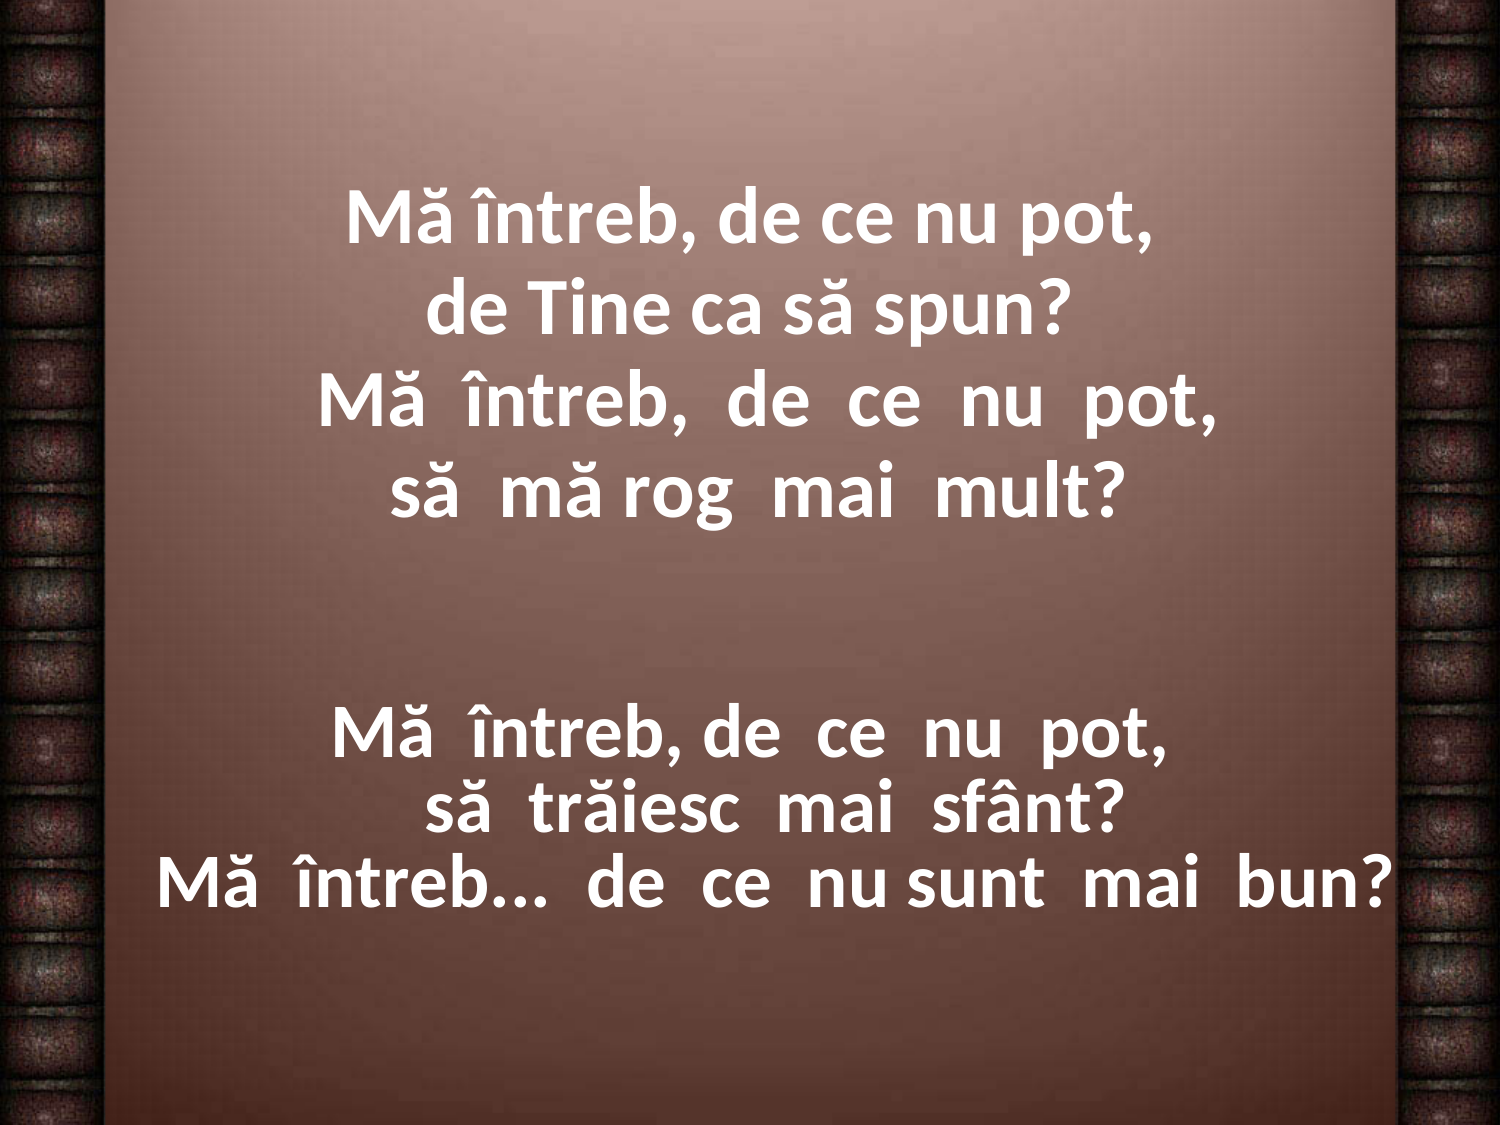

Mă întreb, de ce nu pot,
de Tine ca să spun?
 Mă întreb, de ce nu pot,
 să mă rog mai mult?
# Mă întreb, de ce nu pot,
 să trăiesc mai sfânt?
 Mă întreb... de ce nu sunt mai bun?